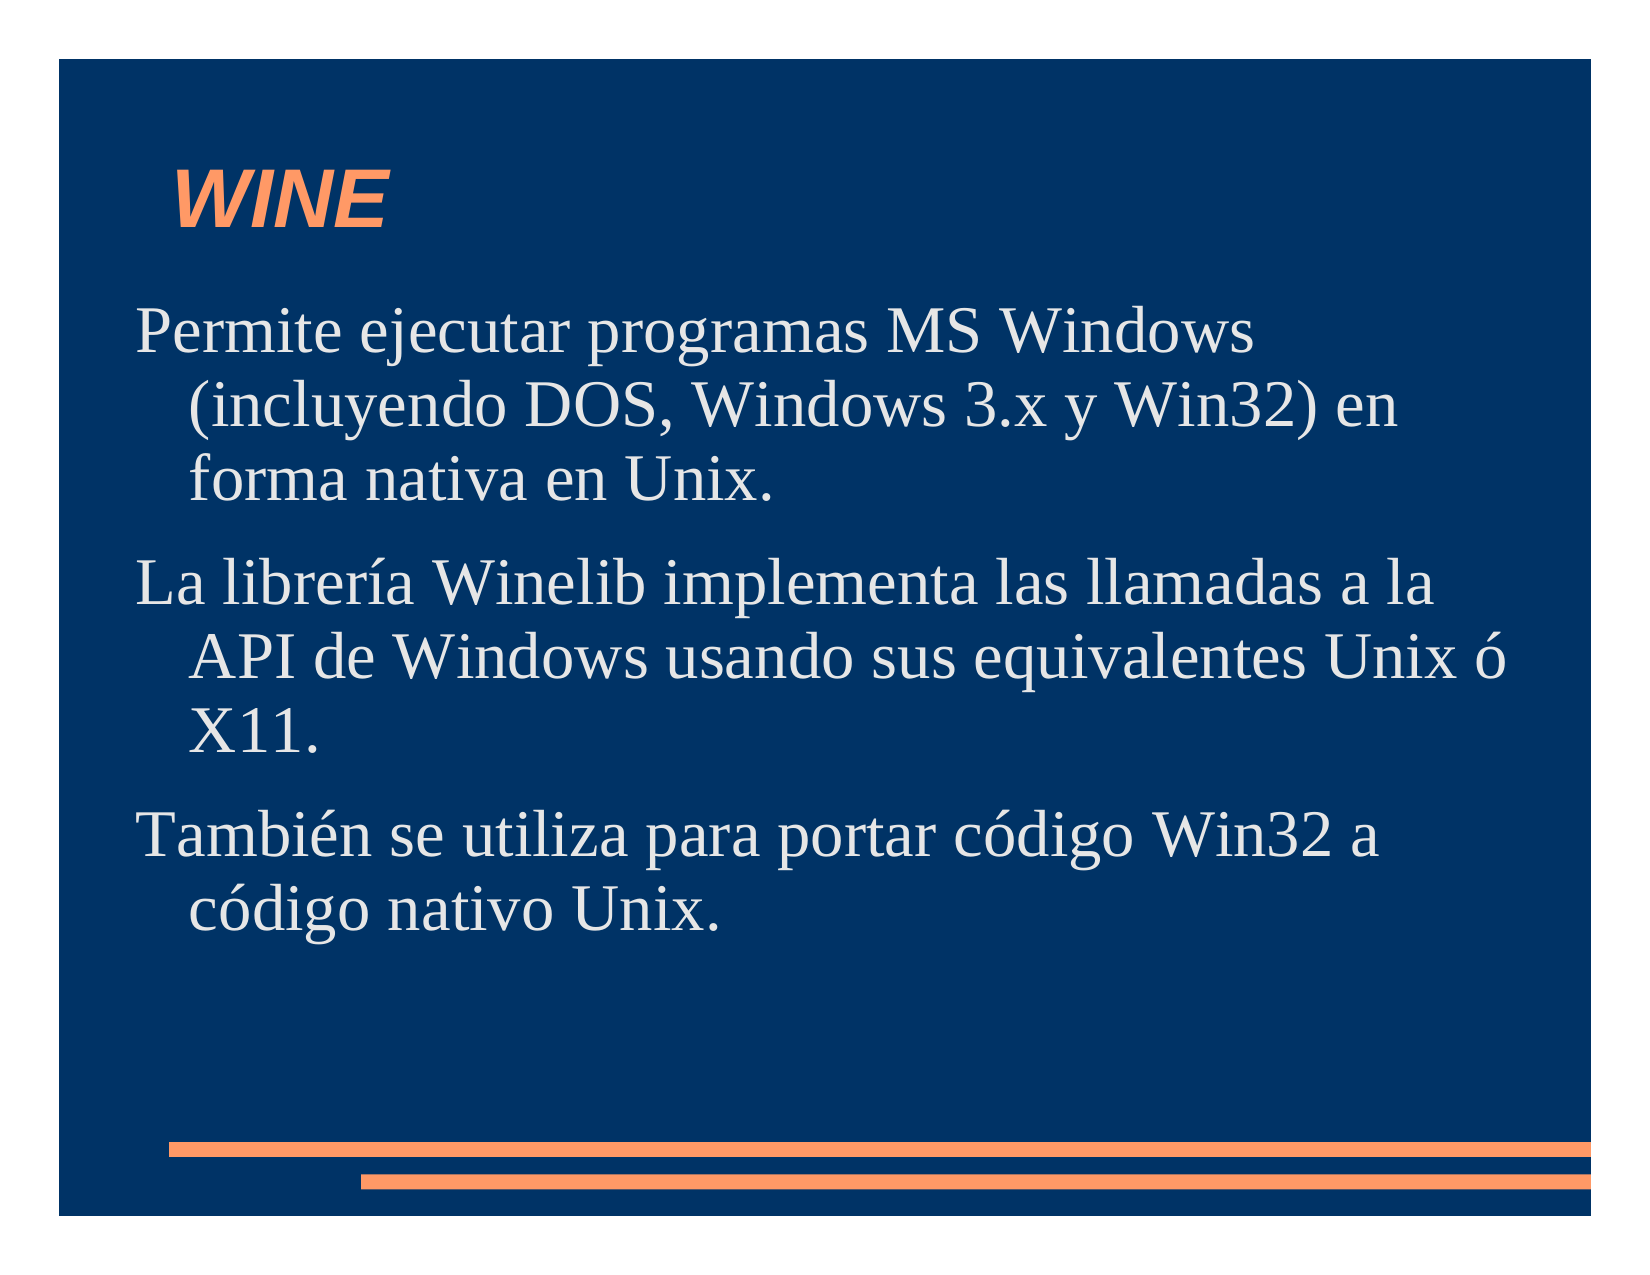

# WINE
Permite ejecutar programas MS Windows (incluyendo DOS, Windows 3.x y Win32) en forma nativa en Unix.
La librería Winelib implementa las llamadas a la API de Windows usando sus equivalentes Unix ó X11.
También se utiliza para portar código Win32 a código nativo Unix.